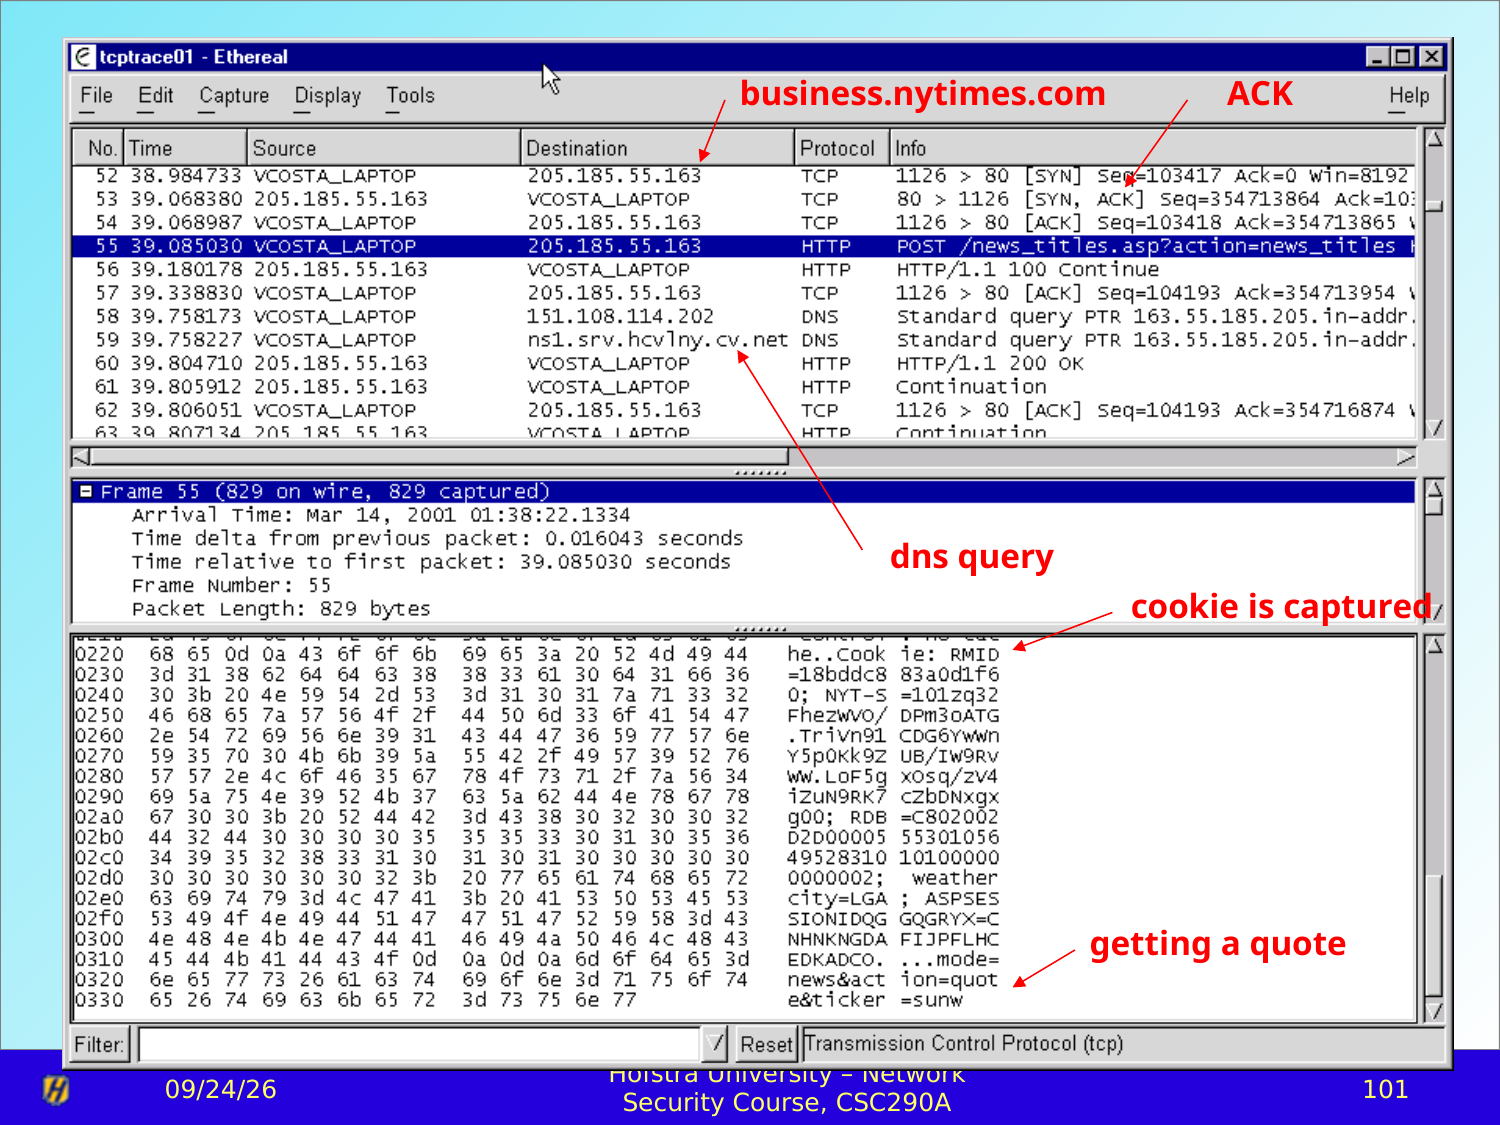

business.nytimes.com
ACK
dns query
cookie is captured
getting a quote
101